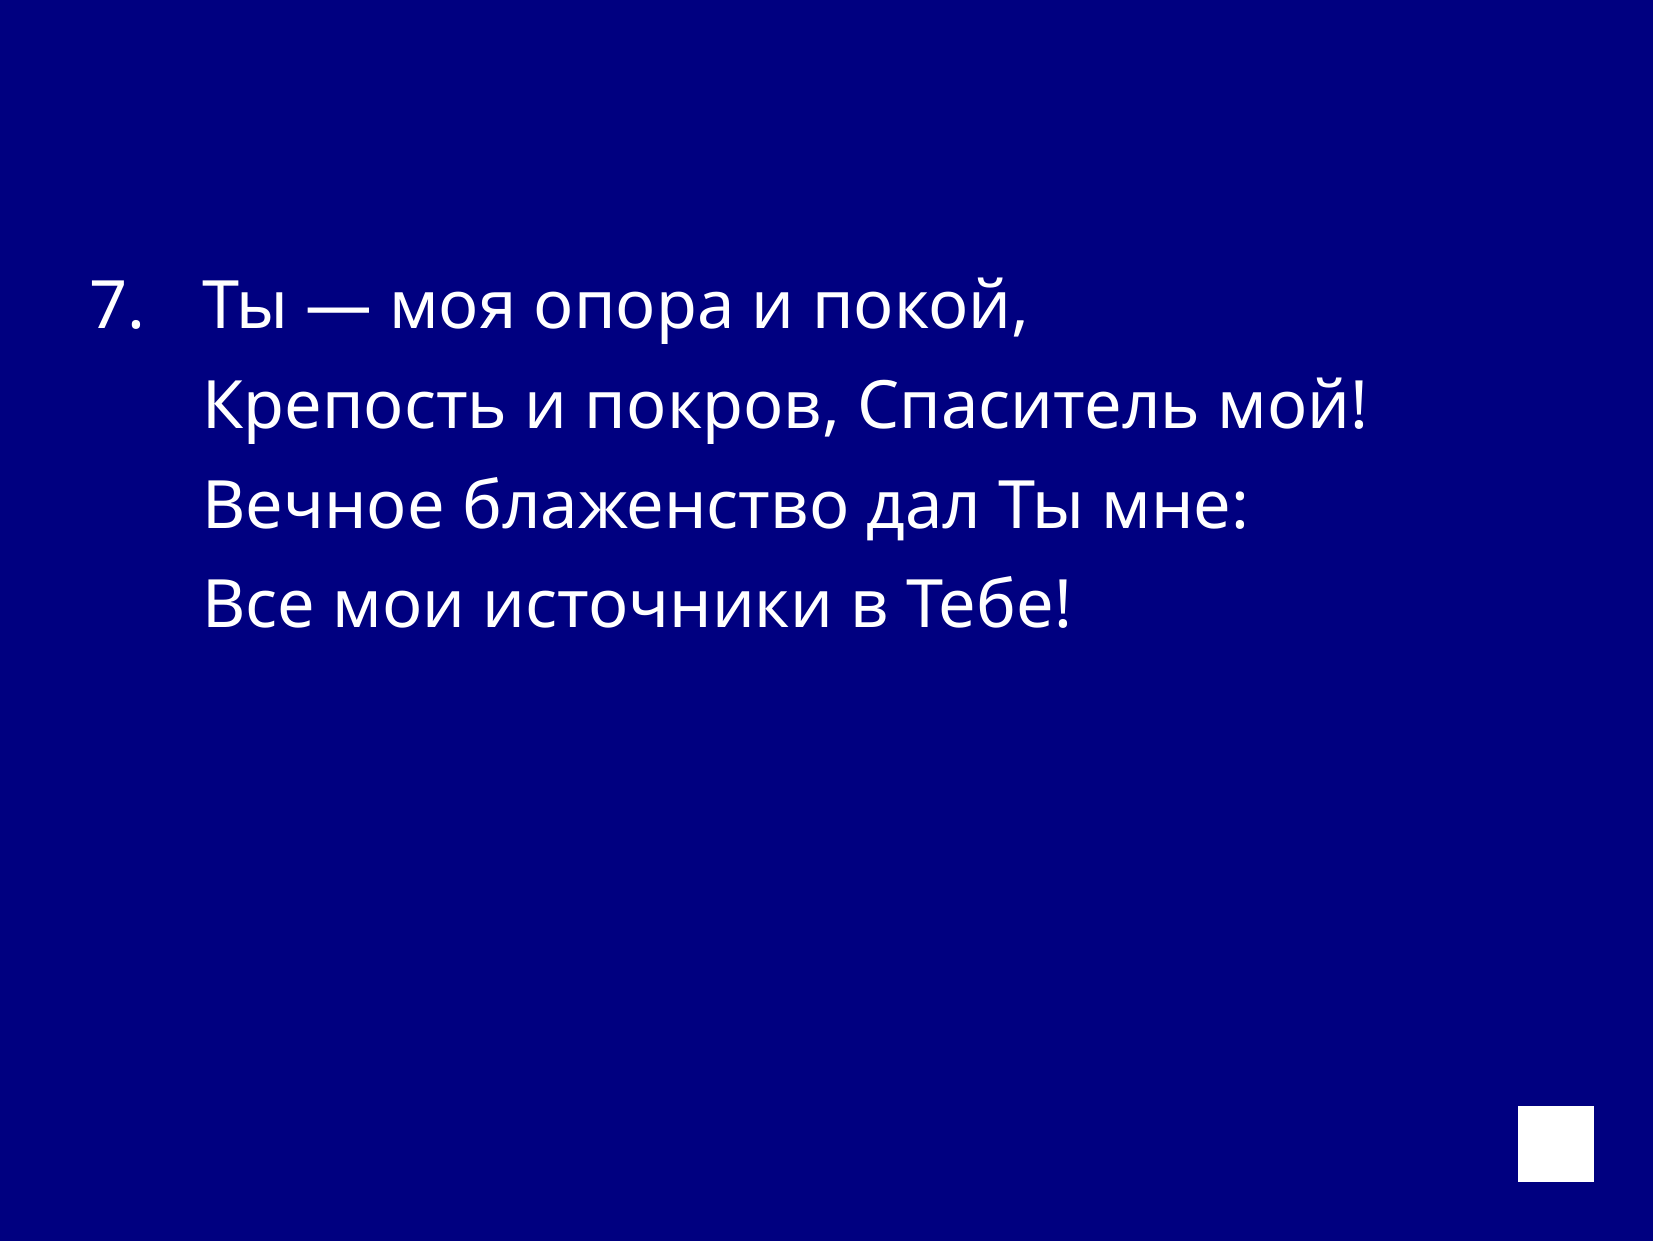

7.	Ты — моя опора и покой,
	Крепость и покров, Спаситель мой!
	Вечное блаженство дал Ты мне:
	Все мои источники в Тебе!